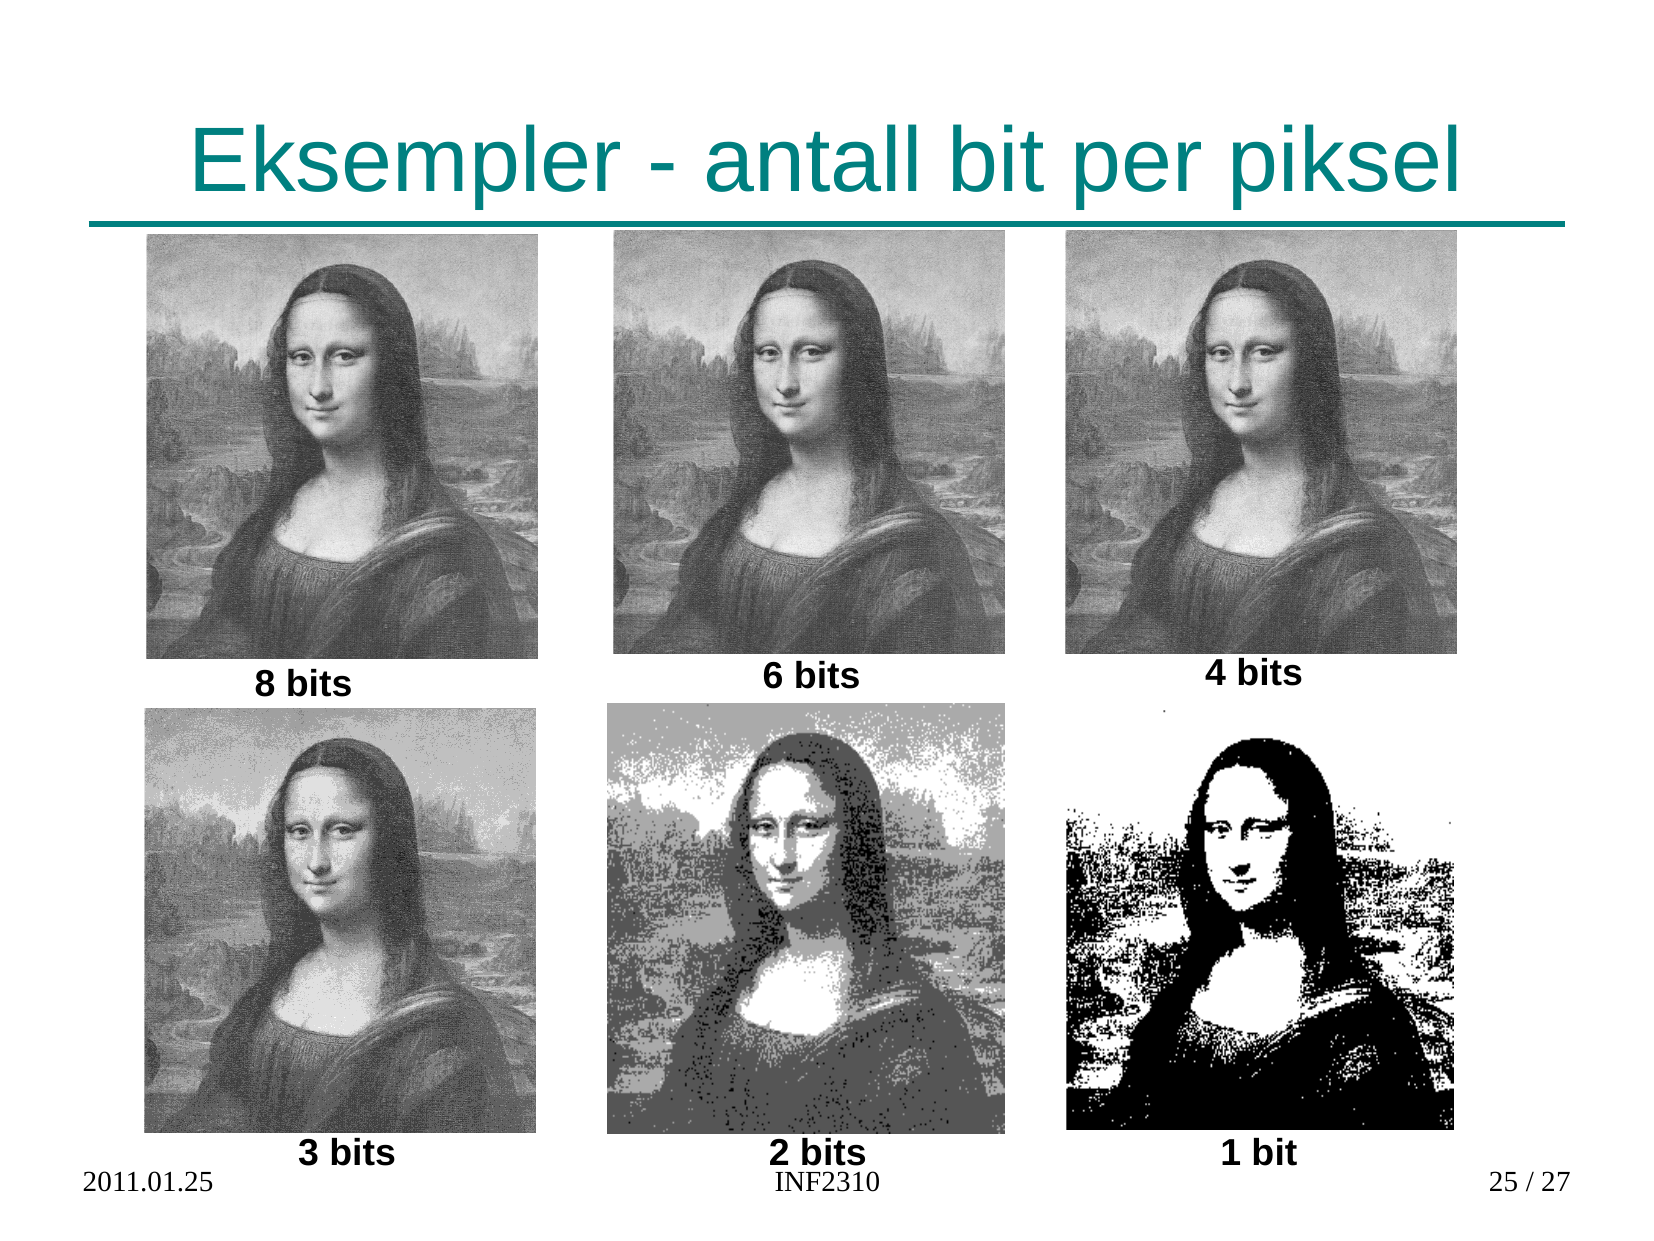

# Eksempler - antall bit per piksel
6 bits
4 bits
8 bits
2 bits
3 bits
1 bit
2011.01.25
INF2310
25